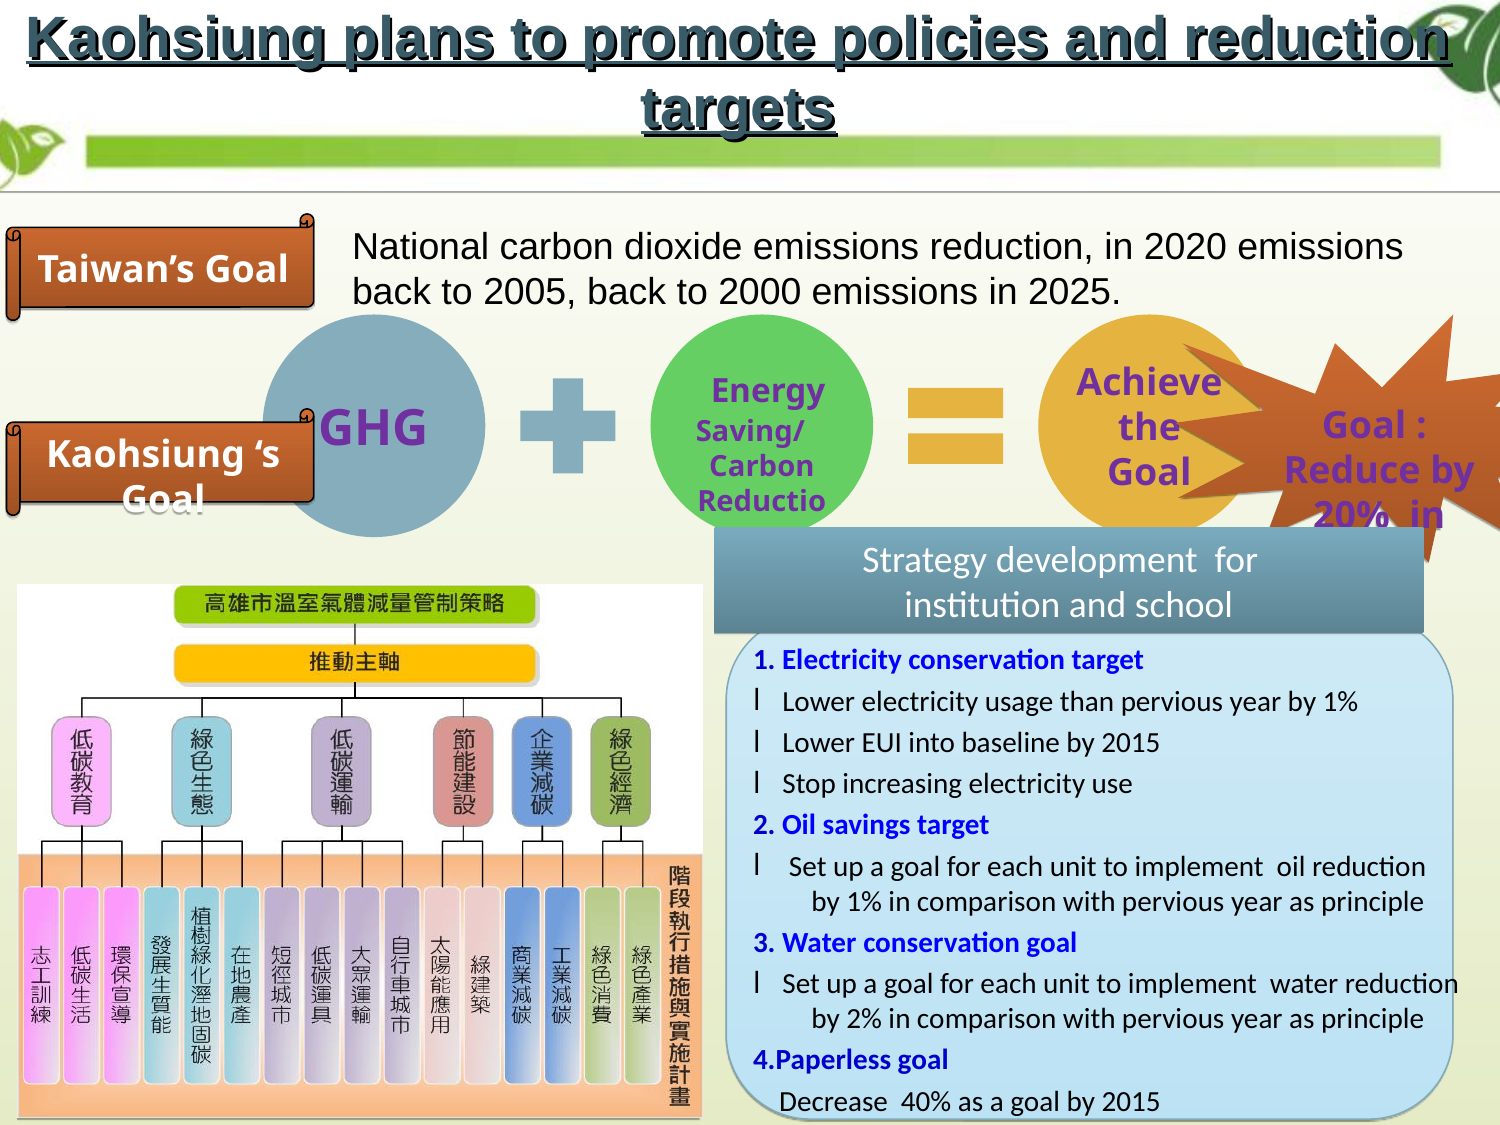

Kaohsiung plans to promote policies and reduction targets
Taiwan’s Goal
National carbon dioxide emissions reduction, in 2020 emissions back to 2005, back to 2000 emissions in 2025.
Goal : Reduce by 20% in 2020
GHG
 Energy Saving/ Carbon Reduction
Achieve the Goal
Kaohsiung ‘s Goal
Strategy development for
institution and school
1. Electricity conservation target
Lower electricity usage than pervious year by 1%
Lower EUI into baseline by 2015
Stop increasing electricity use
2. Oil savings target
 Set up a goal for each unit to implement oil reduction
by 1% in comparison with pervious year as principle
3. Water conservation goal
Set up a goal for each unit to implement water reduction
by 2% in comparison with pervious year as principle
4.Paperless goal
 Decrease 40% as a goal by 2015
7